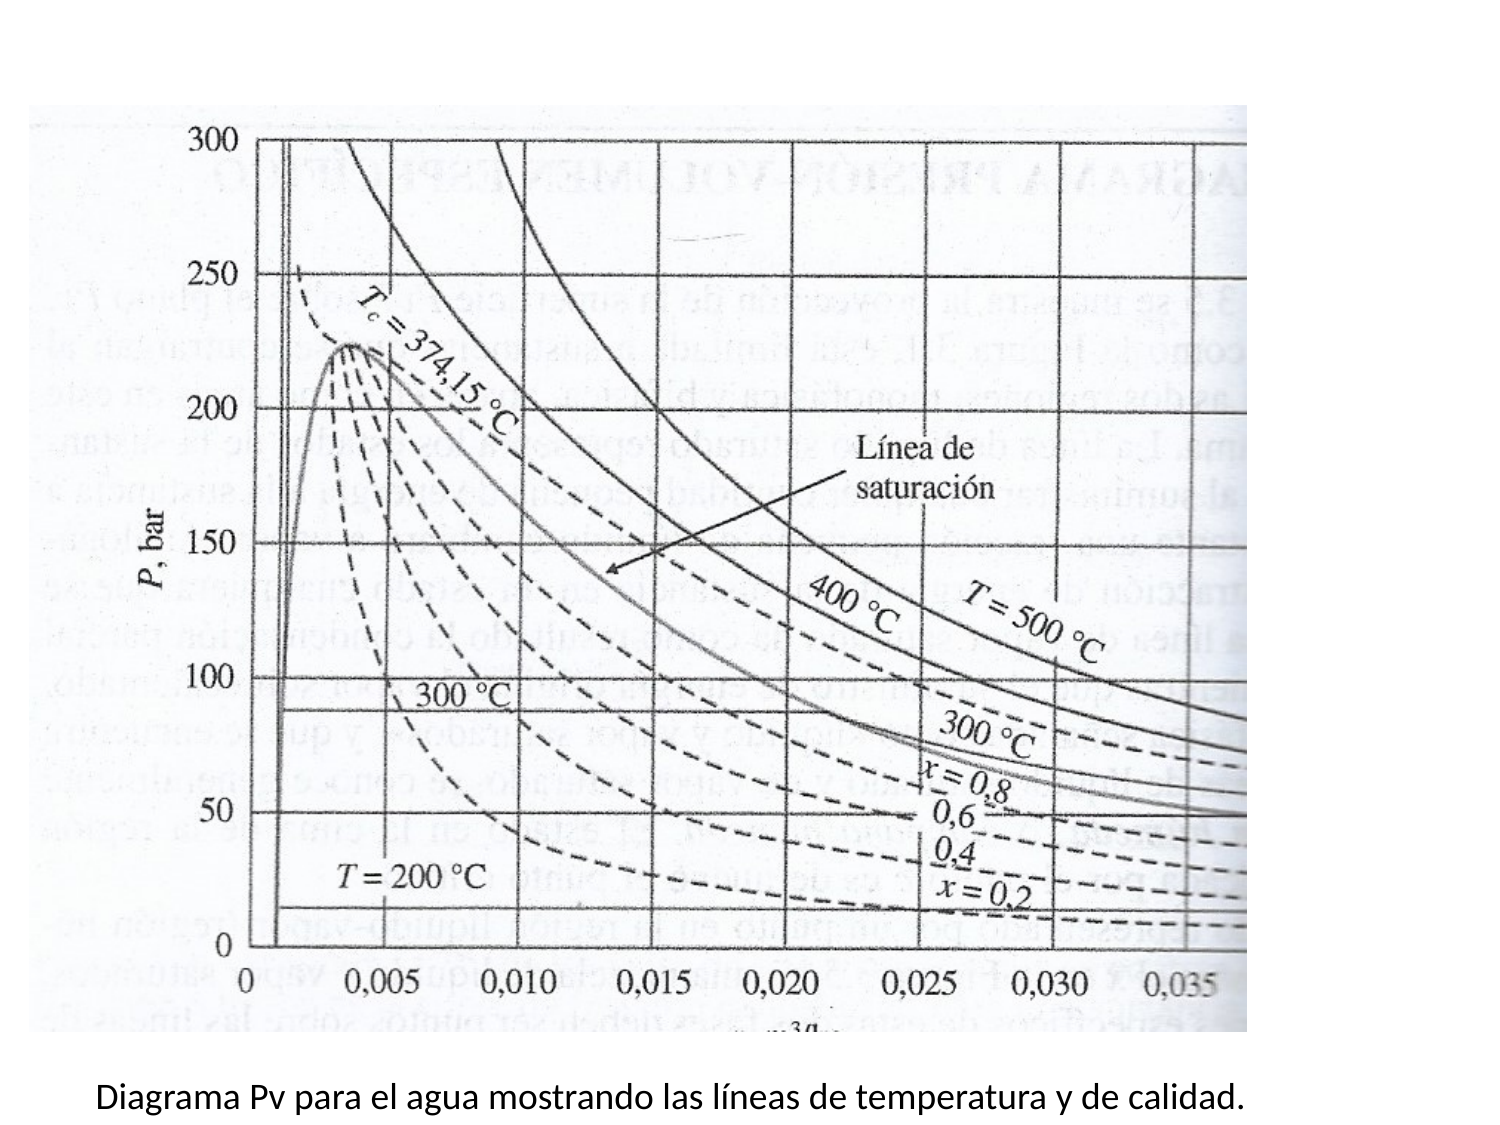

Diagrama Pv para el agua mostrando las líneas de temperatura y de calidad.